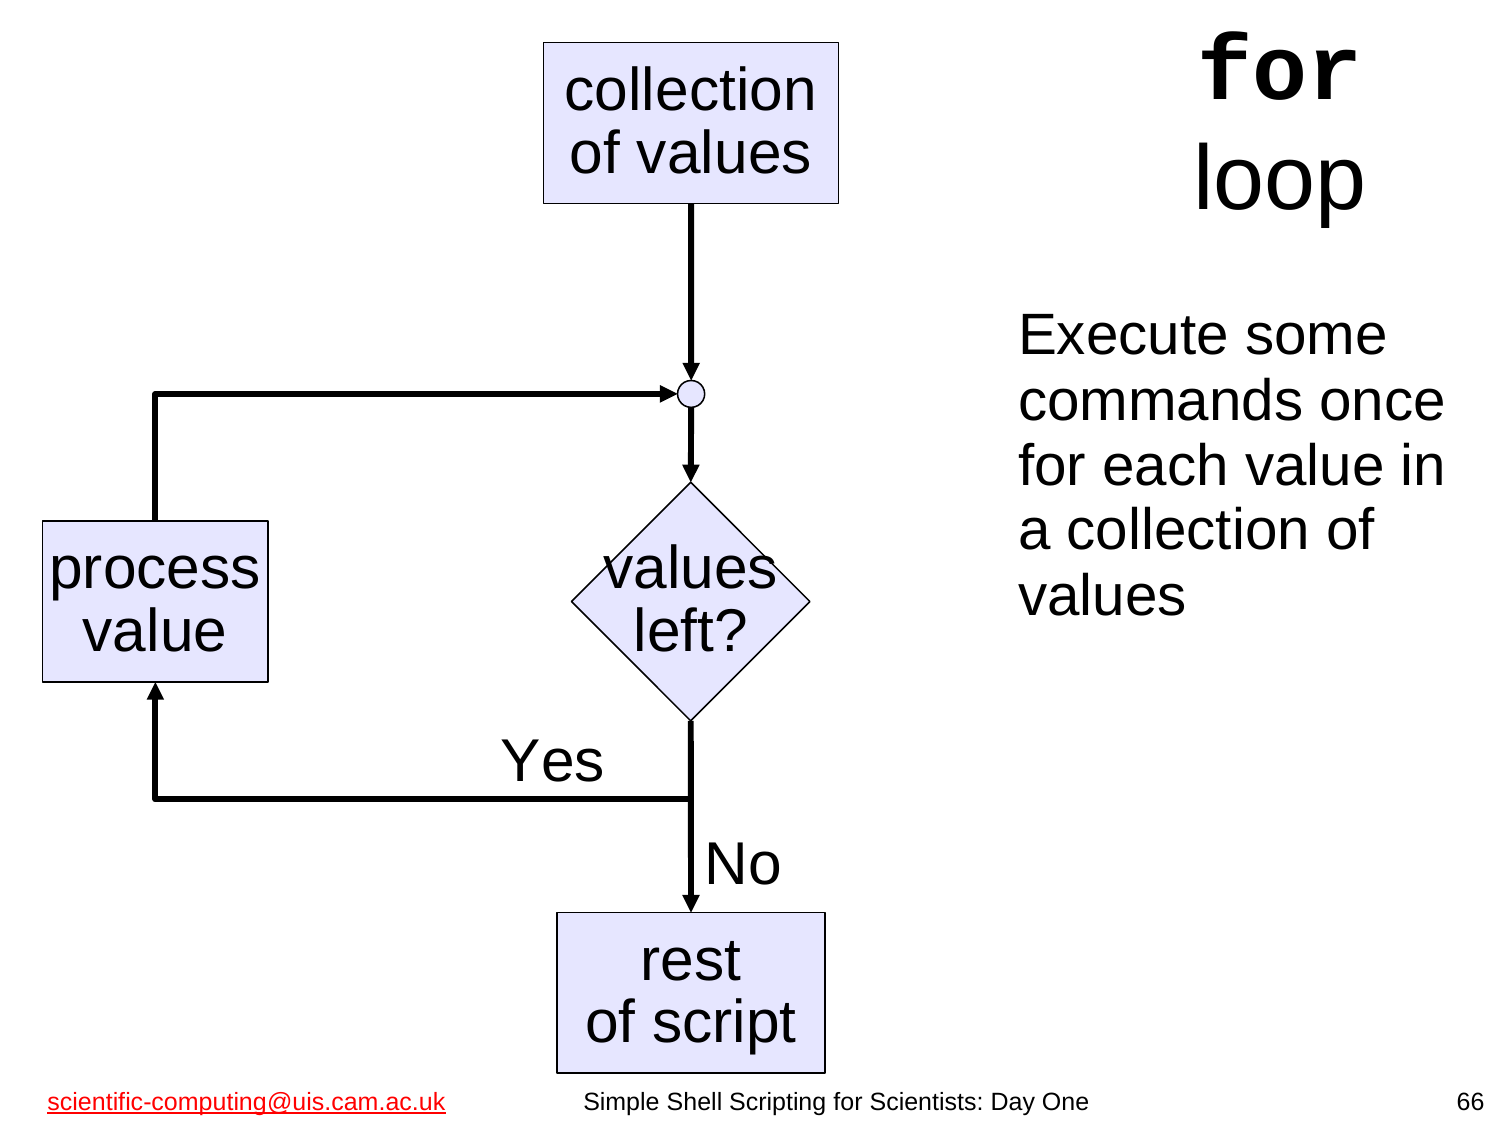

# for loop
collection
of values
Execute some commands once for each value in a collection of values
values
left?
process
value
Yes
No
rest
of script
Python for absolute beginners
66